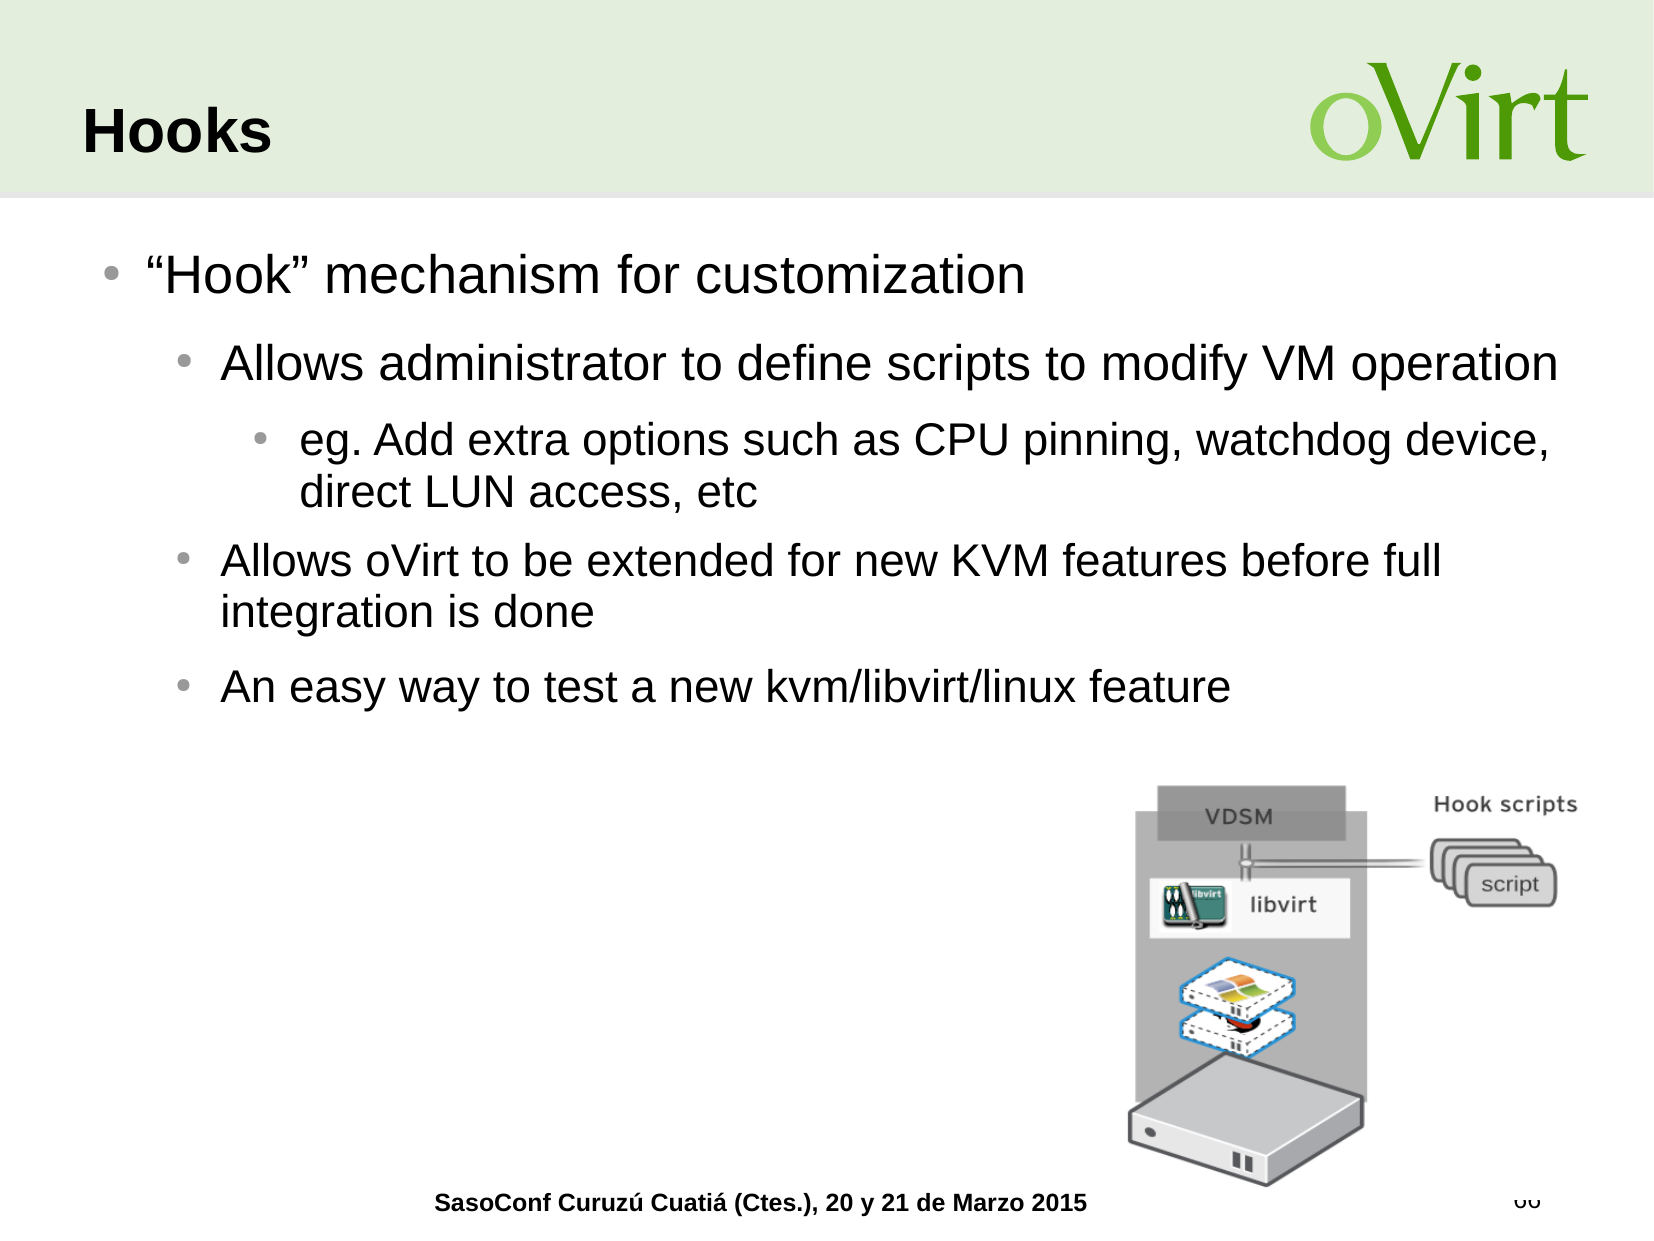

# Hooks
“Hook” mechanism for customization
Allows administrator to define scripts to modify VM operation
eg. Add extra options such as CPU pinning, watchdog device, direct LUN access, etc
Allows oVirt to be extended for new KVM features before full integration is done
An easy way to test a new kvm/libvirt/linux feature